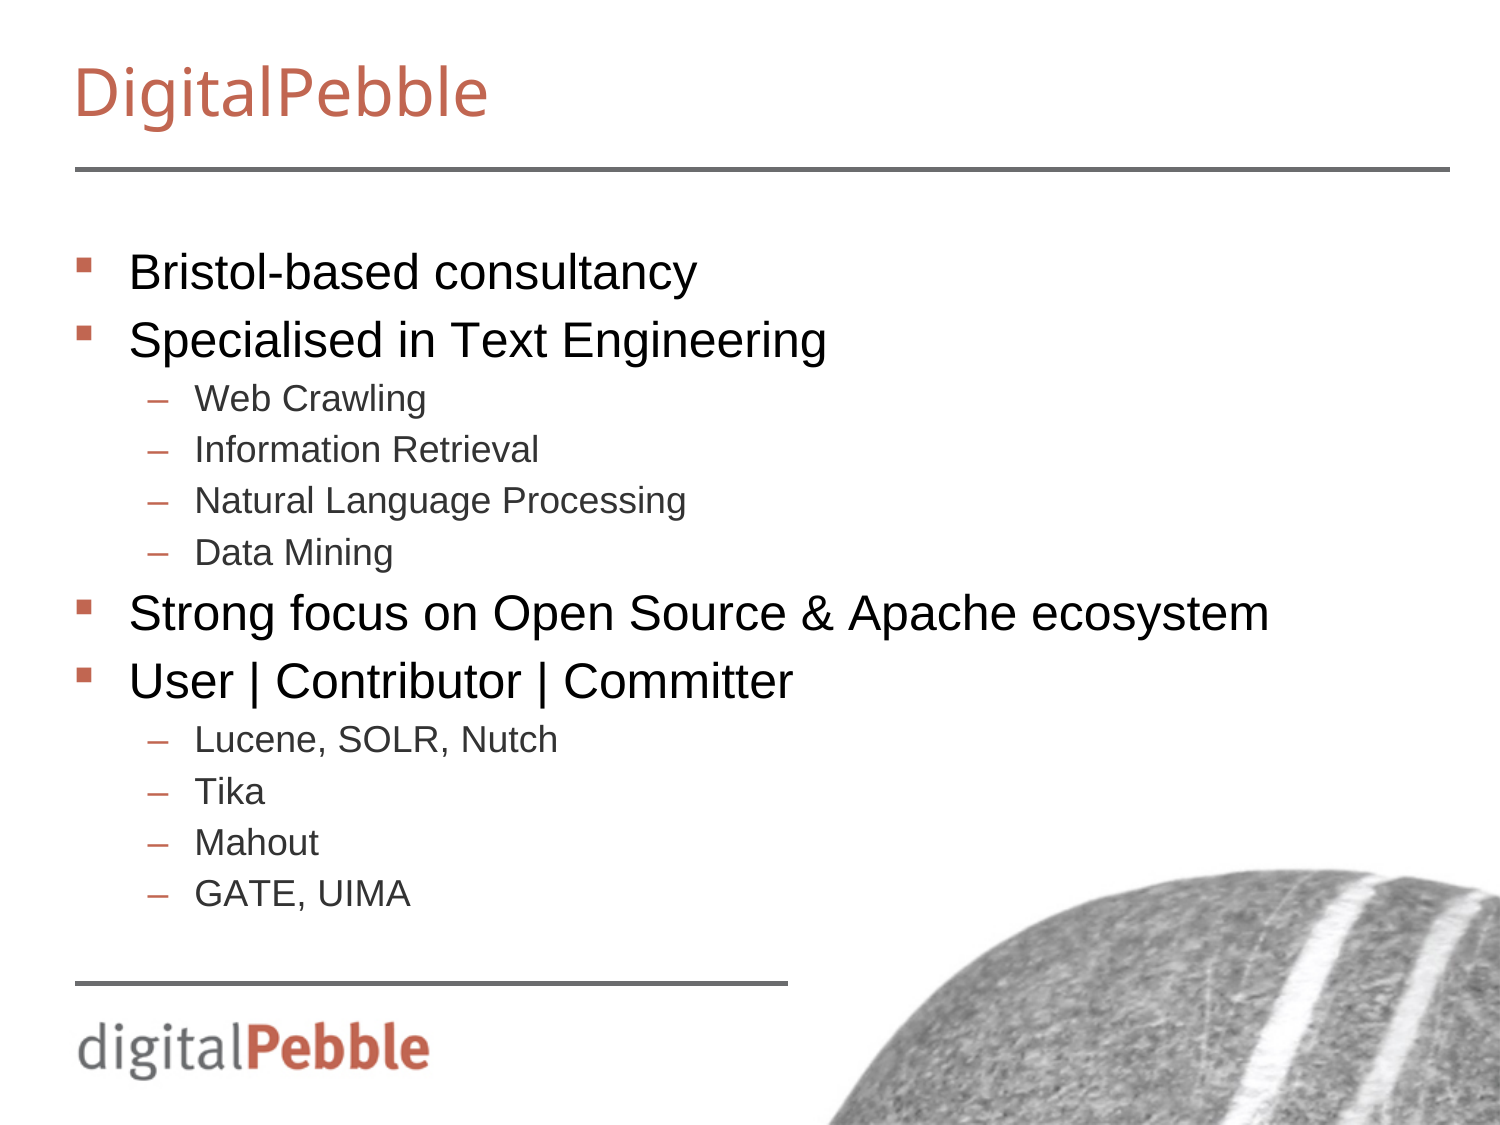

# DigitalPebble
Bristol-based consultancy
Specialised in Text Engineering
Web Crawling
Information Retrieval
Natural Language Processing
Data Mining
Strong focus on Open Source & Apache ecosystem
User | Contributor | Committer
Lucene, SOLR, Nutch
Tika
Mahout
GATE, UIMA